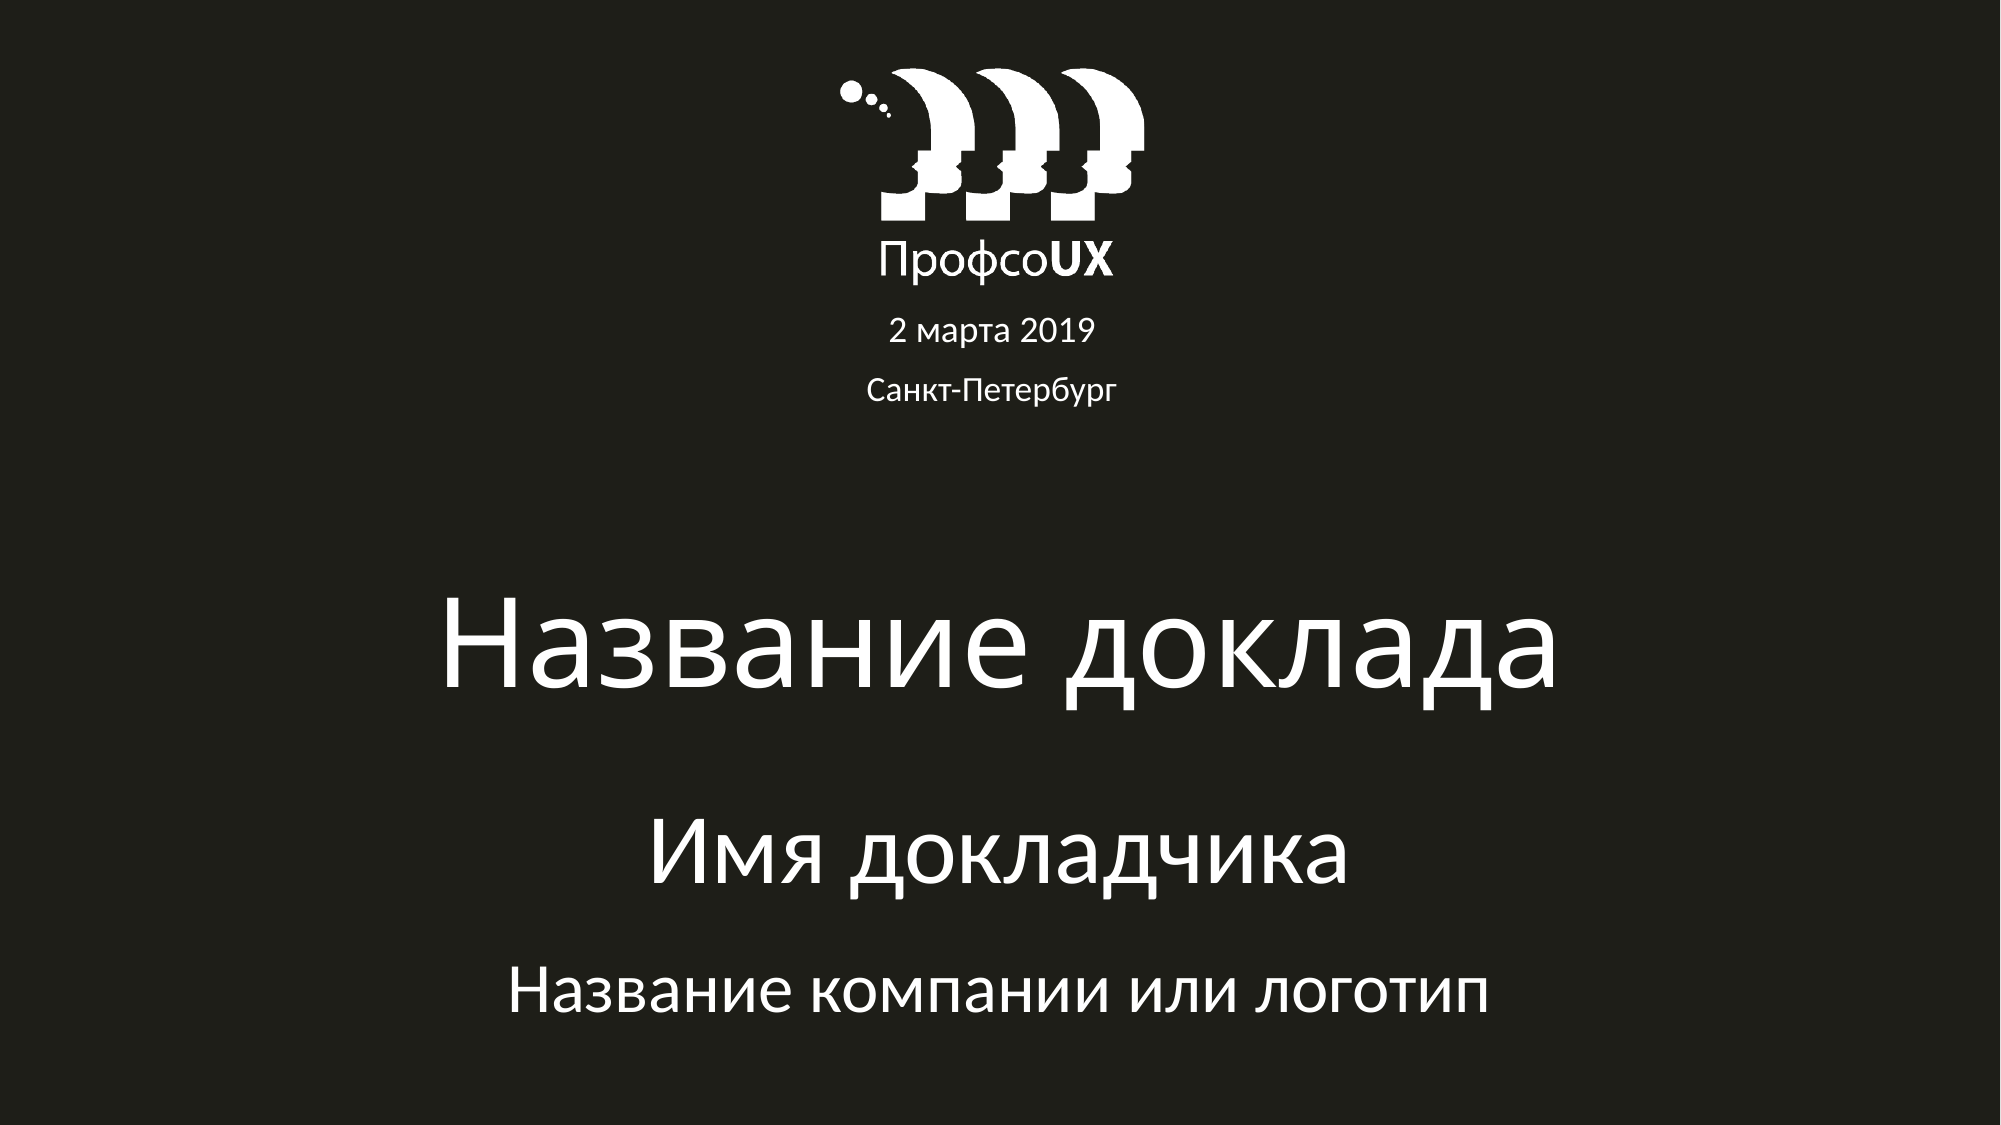

# Название доклада
Имя докладчика
Название компании или логотип